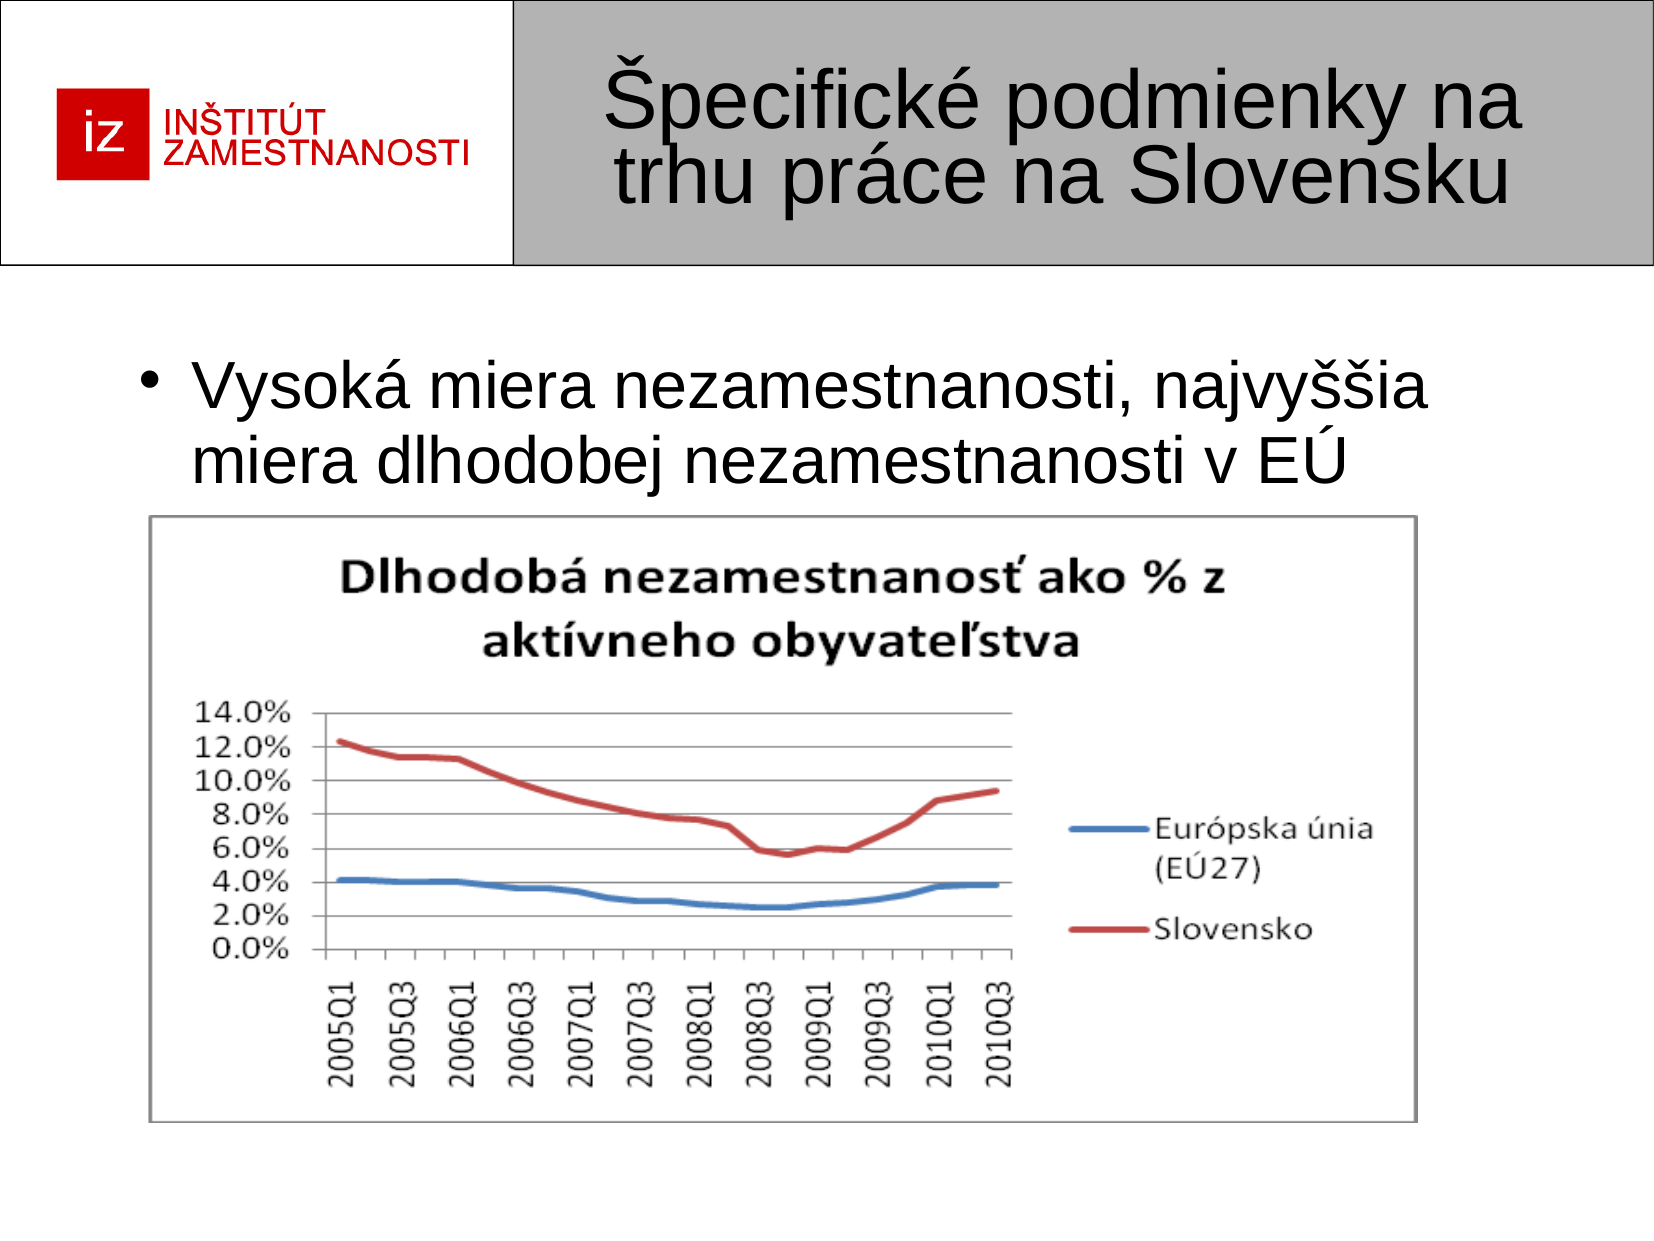

# Špecifické podmienky na trhu práce na Slovensku
Vysoká miera nezamestnanosti, najvyššia miera dlhodobej nezamestnanosti v EÚ